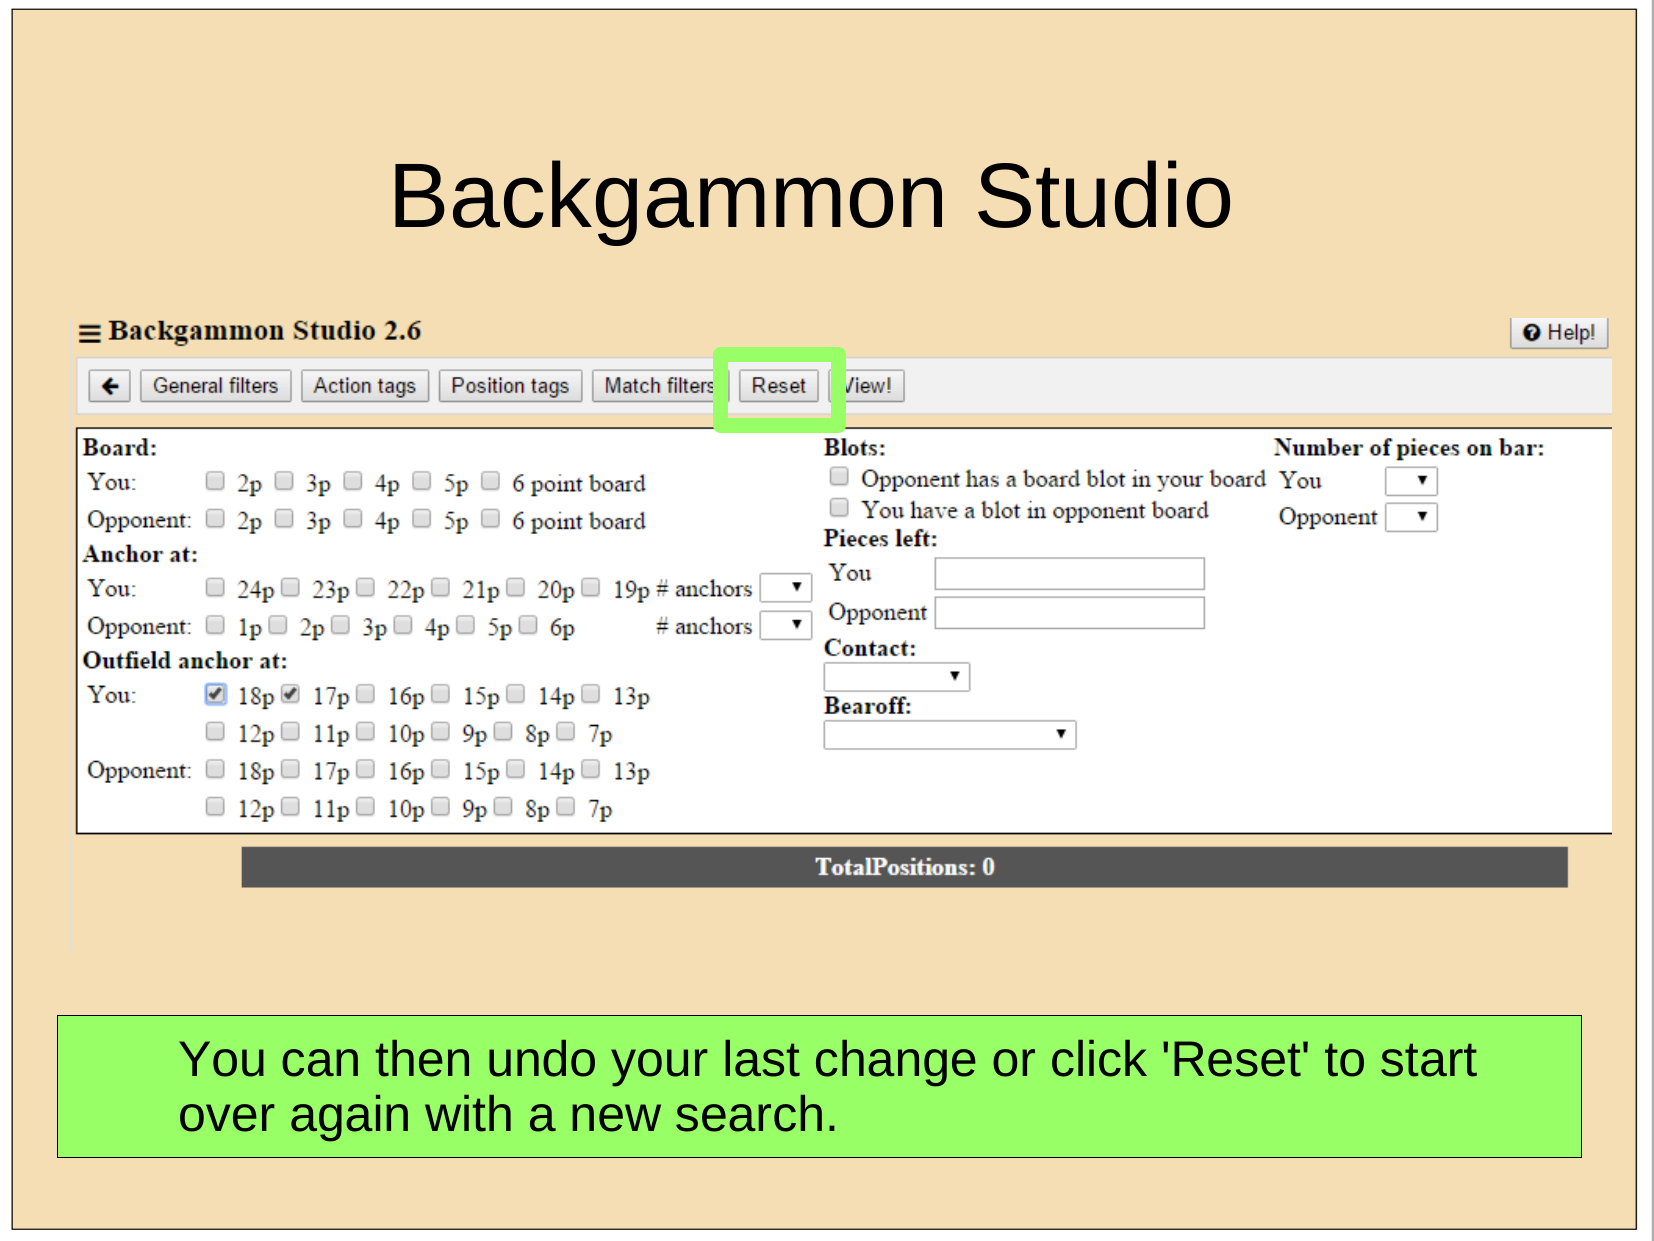

# Backgammon Studio
You can then undo your last change or click 'Reset' to start
over again with a new search.